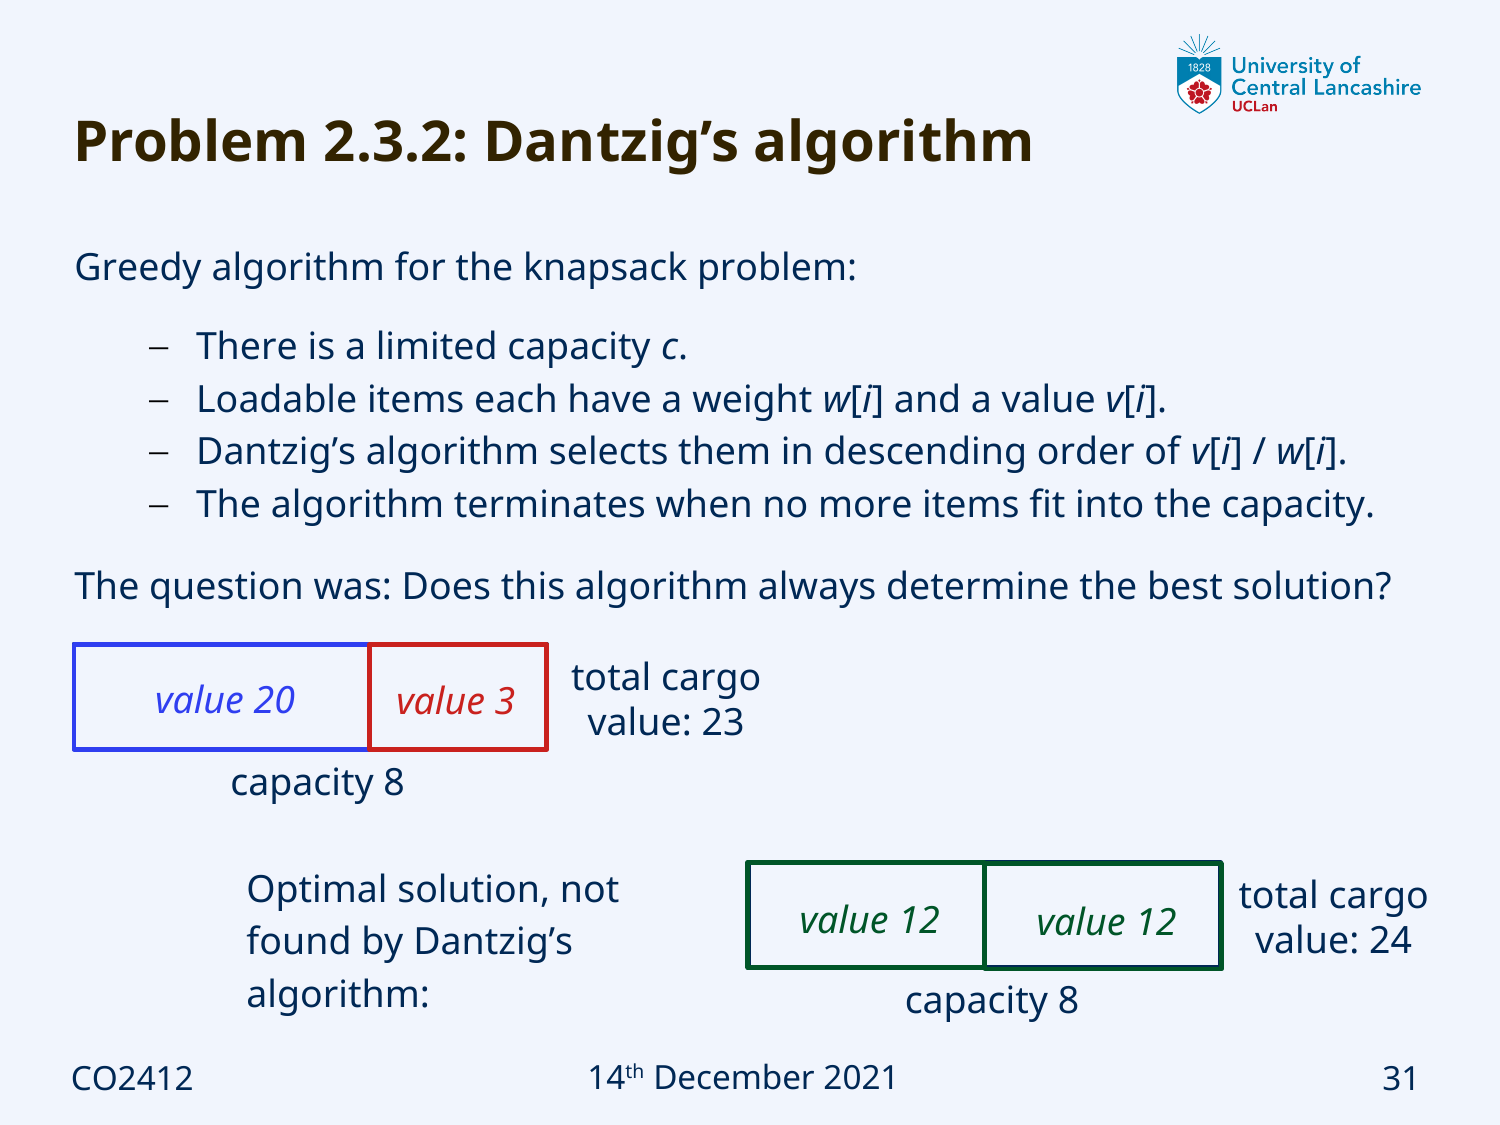

# Problem 2.3.2: Dantzig’s algorithm
Greedy algorithm for the knapsack problem:
There is a limited capacity c.
Loadable items each have a weight w[i] and a value v[i].
Dantzig’s algorithm selects them in descending order of v[i] / w[i].
The algorithm terminates when no more items fit into the capacity.
The question was: Does this algorithm always determine the best solution?
total cargo
value: 23
value 20
value 3
capacity 8
Optimal solution, not found by Dantzig’s algorithm:
total cargo
value: 24
value 12
value 12
capacity 8